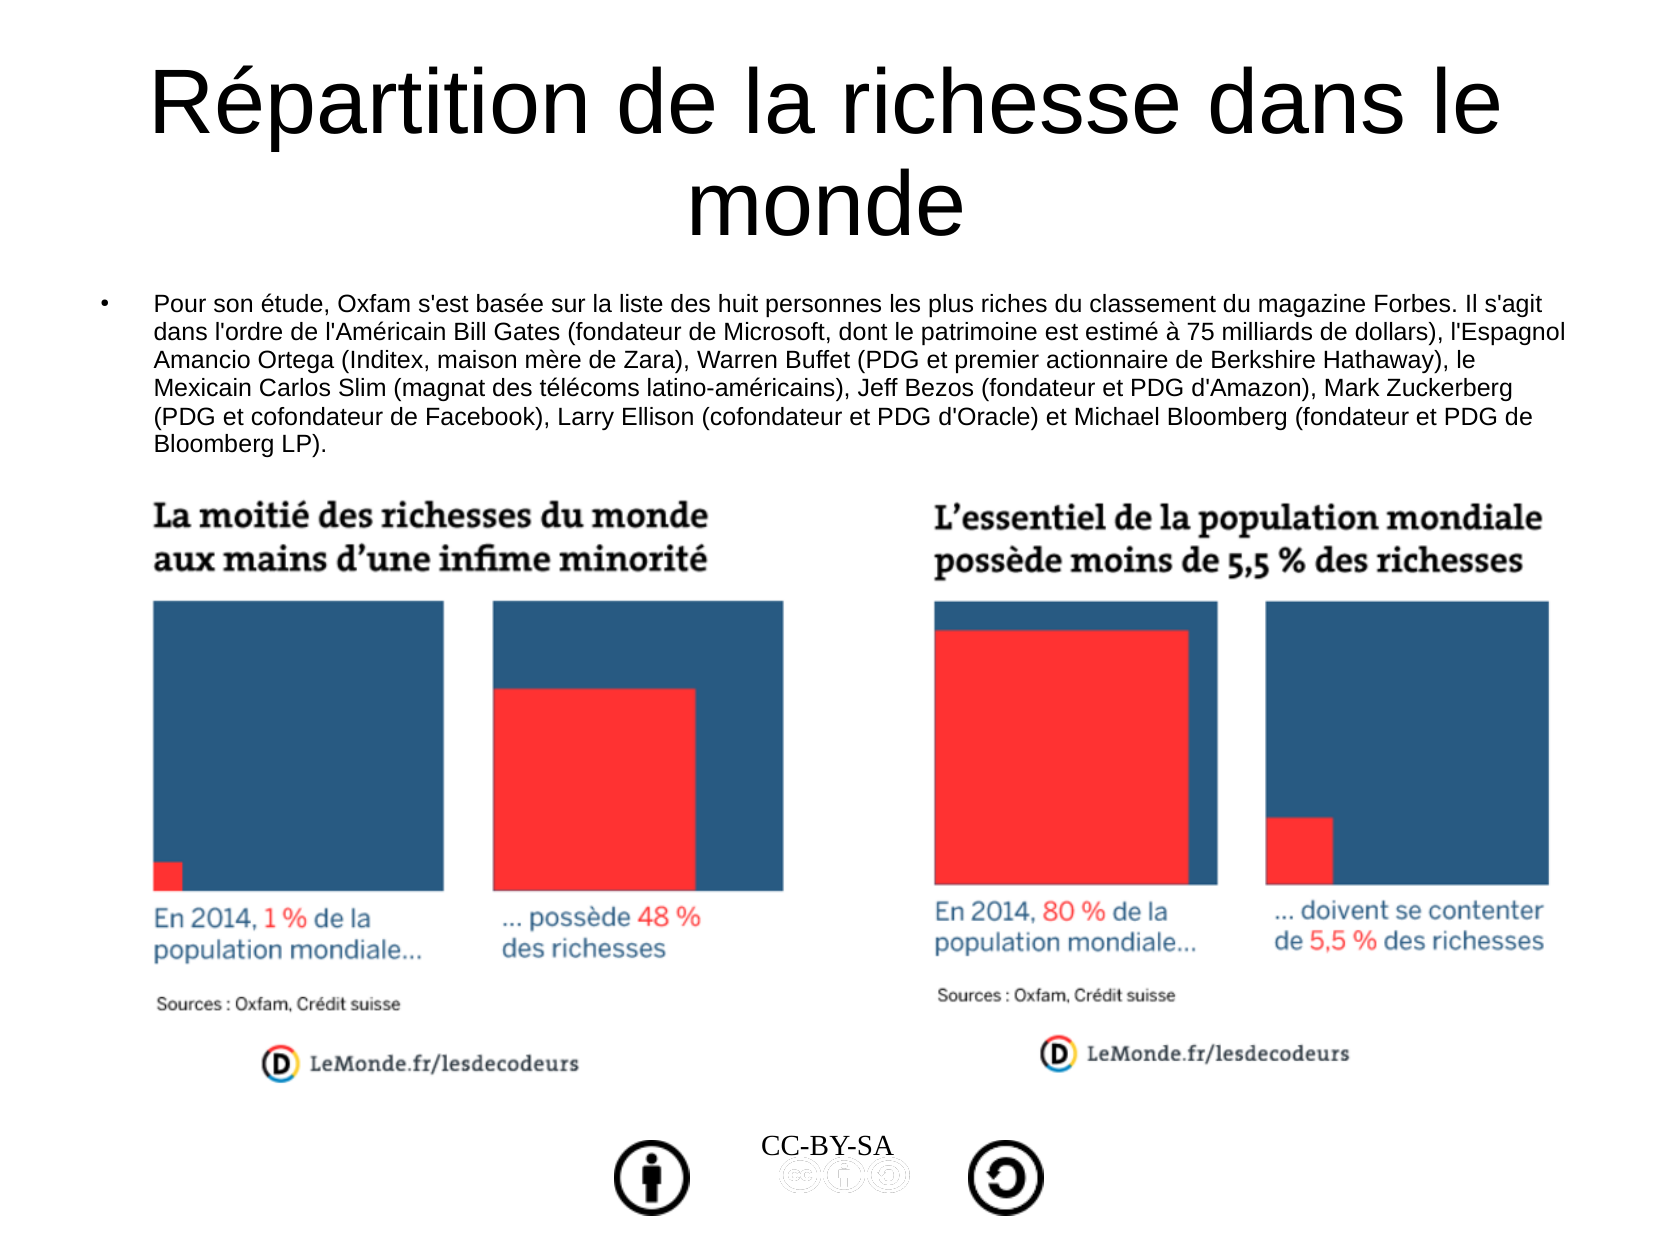

# Répartition de la richesse dans le monde
Pour son étude, Oxfam s'est basée sur la liste des huit personnes les plus riches du classement du magazine Forbes. Il s'agit dans l'ordre de l'Américain Bill Gates (fondateur de Microsoft, dont le patrimoine est estimé à 75 milliards de dollars), l'Espagnol Amancio Ortega (Inditex, maison mère de Zara), Warren Buffet (PDG et premier actionnaire de Berkshire Hathaway), le Mexicain Carlos Slim (magnat des télécoms latino-américains), Jeff Bezos (fondateur et PDG d'Amazon), Mark Zuckerberg (PDG et cofondateur de Facebook), Larry Ellison (cofondateur et PDG d'Oracle) et Michael Bloomberg (fondateur et PDG de Bloomberg LP).